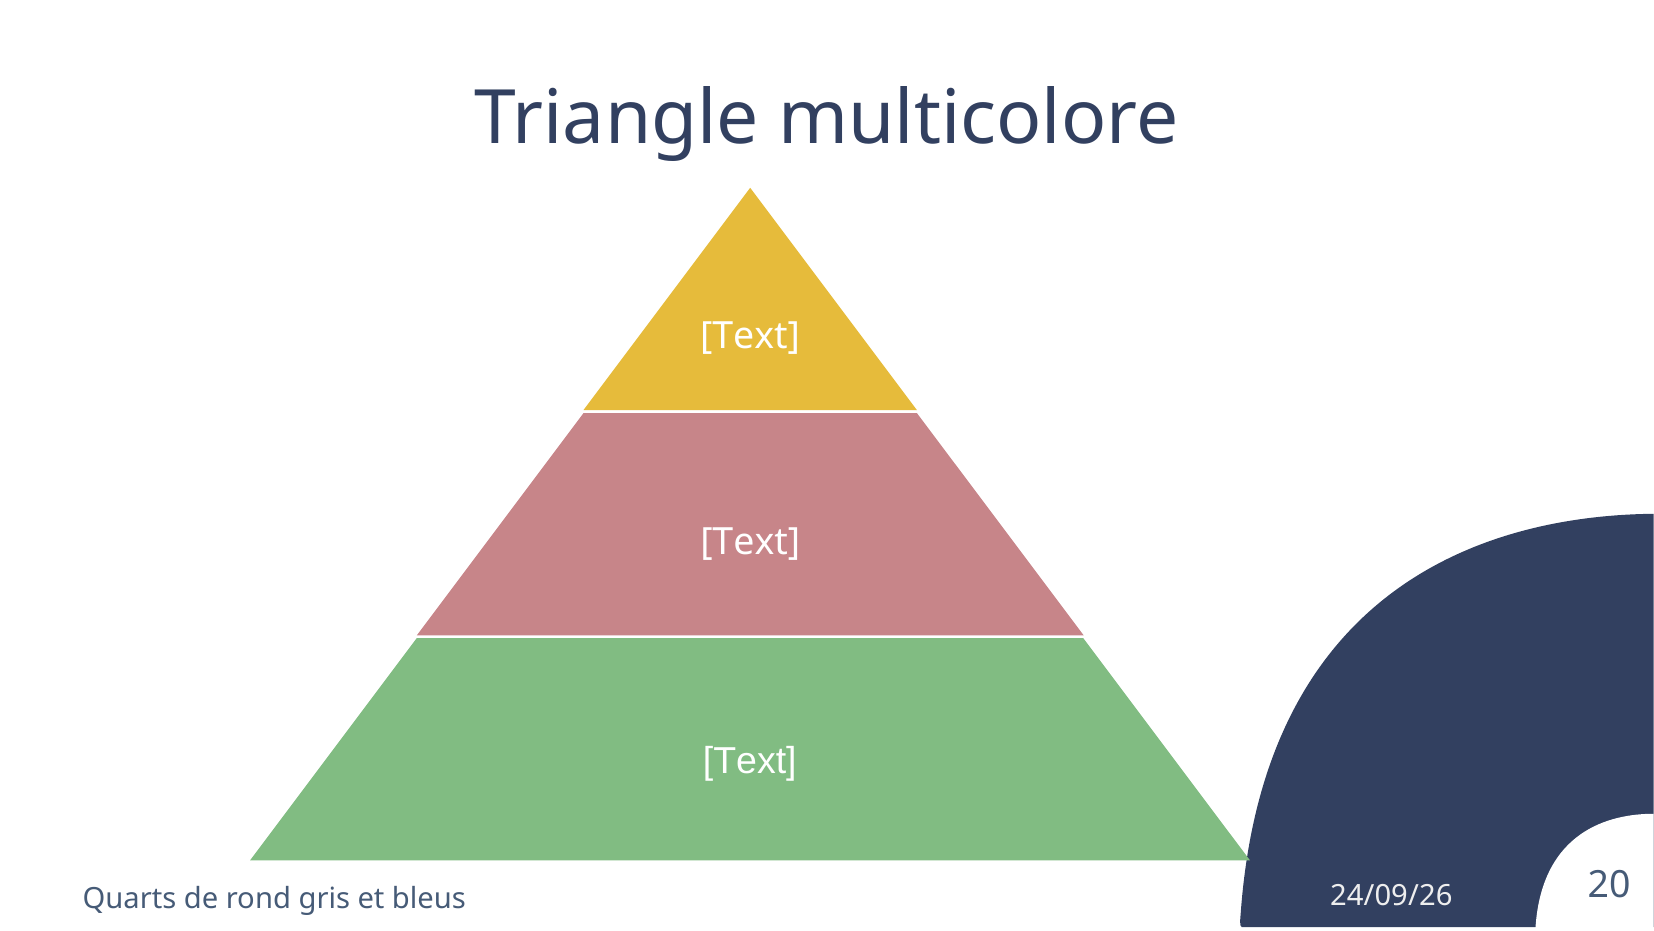

# Triangle multicolore
[Text]
[Text]
[Text]
20
Quarts de rond gris et bleus